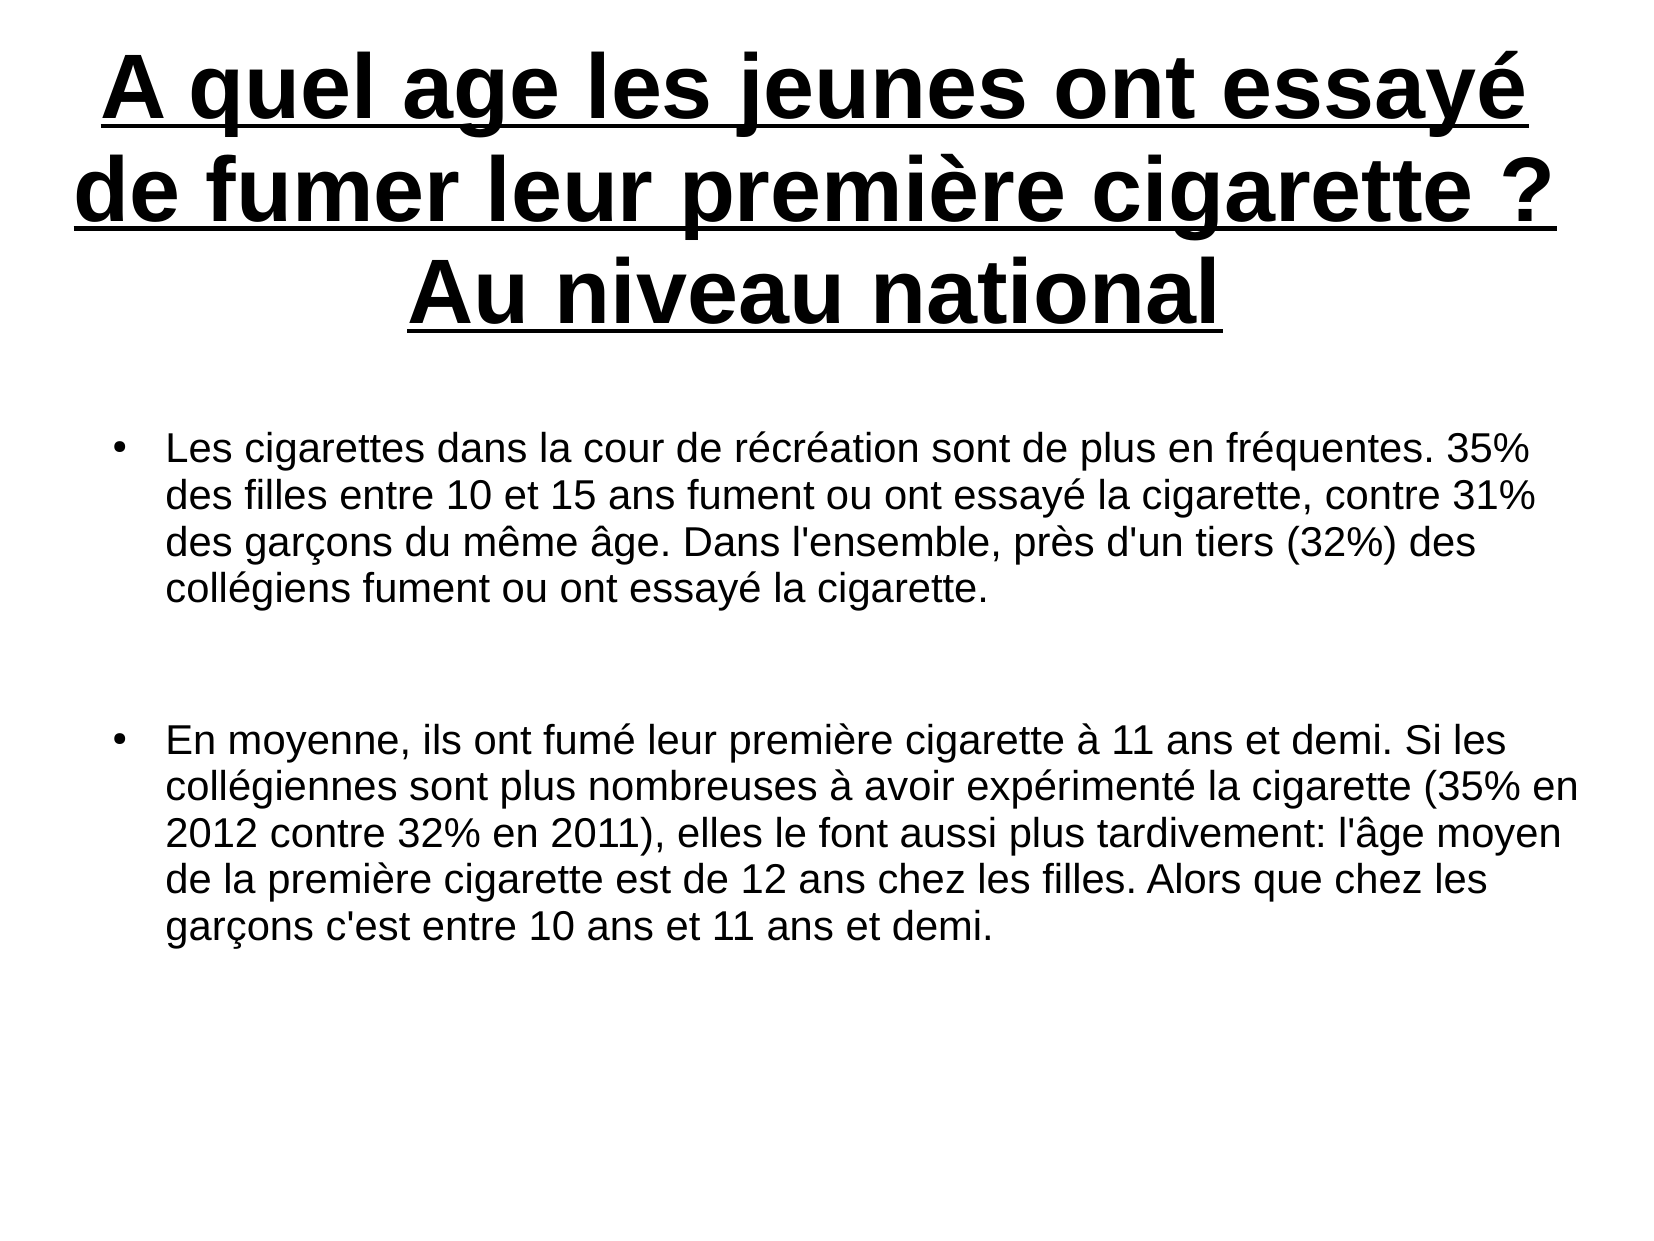

A quel age les jeunes ont essayé de fumer leur première cigarette ? Au niveau national
# Les cigarettes dans la cour de récréation sont de plus en fréquentes. 35% des filles entre 10 et 15 ans fument ou ont essayé la cigarette, contre 31% des garçons du même âge. Dans l'ensemble, près d'un tiers (32%) des collégiens fument ou ont essayé la cigarette.
En moyenne, ils ont fumé leur première cigarette à 11 ans et demi. Si les collégiennes sont plus nombreuses à avoir expérimenté la cigarette (35% en 2012 contre 32% en 2011), elles le font aussi plus tardivement: l'âge moyen de la première cigarette est de 12 ans chez les filles. Alors que chez les garçons c'est entre 10 ans et 11 ans et demi.